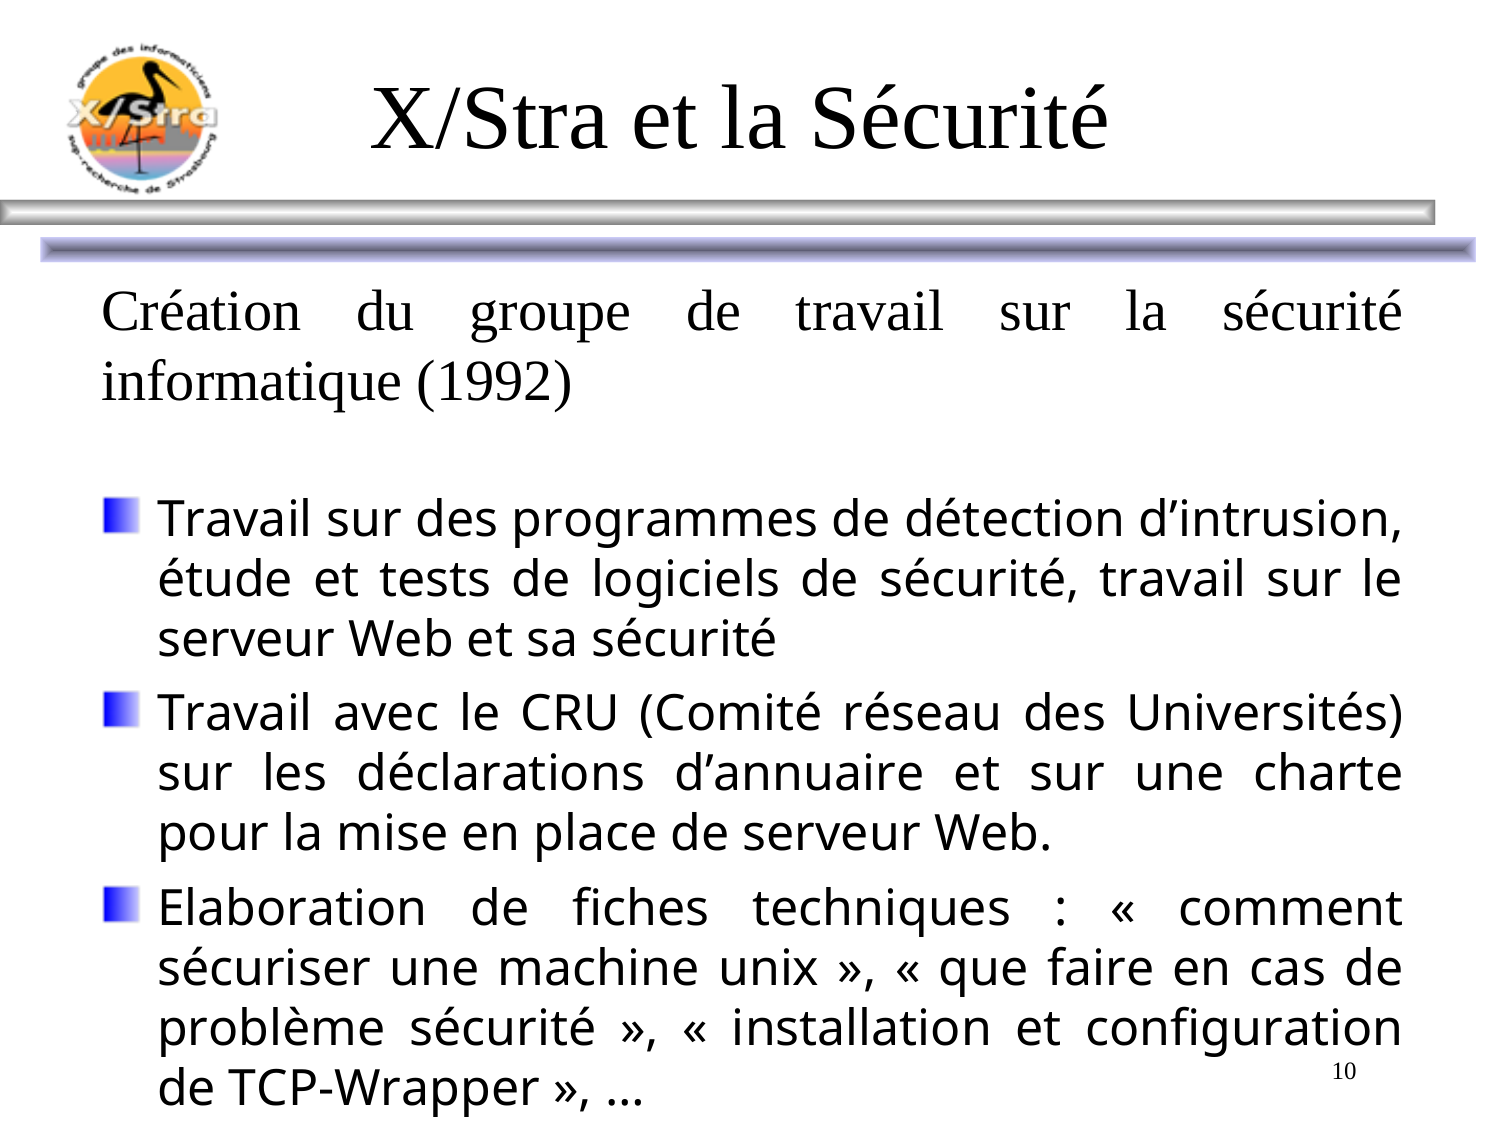

# X/Stra et la Sécurité
Création du groupe de travail sur la sécurité informatique (1992)
Travail sur des programmes de détection d’intrusion, étude et tests de logiciels de sécurité, travail sur le serveur Web et sa sécurité
Travail avec le CRU (Comité réseau des Universités) sur les déclarations d’annuaire et sur une charte pour la mise en place de serveur Web.
Elaboration de fiches techniques : « comment sécuriser une machine unix », « que faire en cas de problème sécurité », « installation et configuration de TCP-Wrapper », …